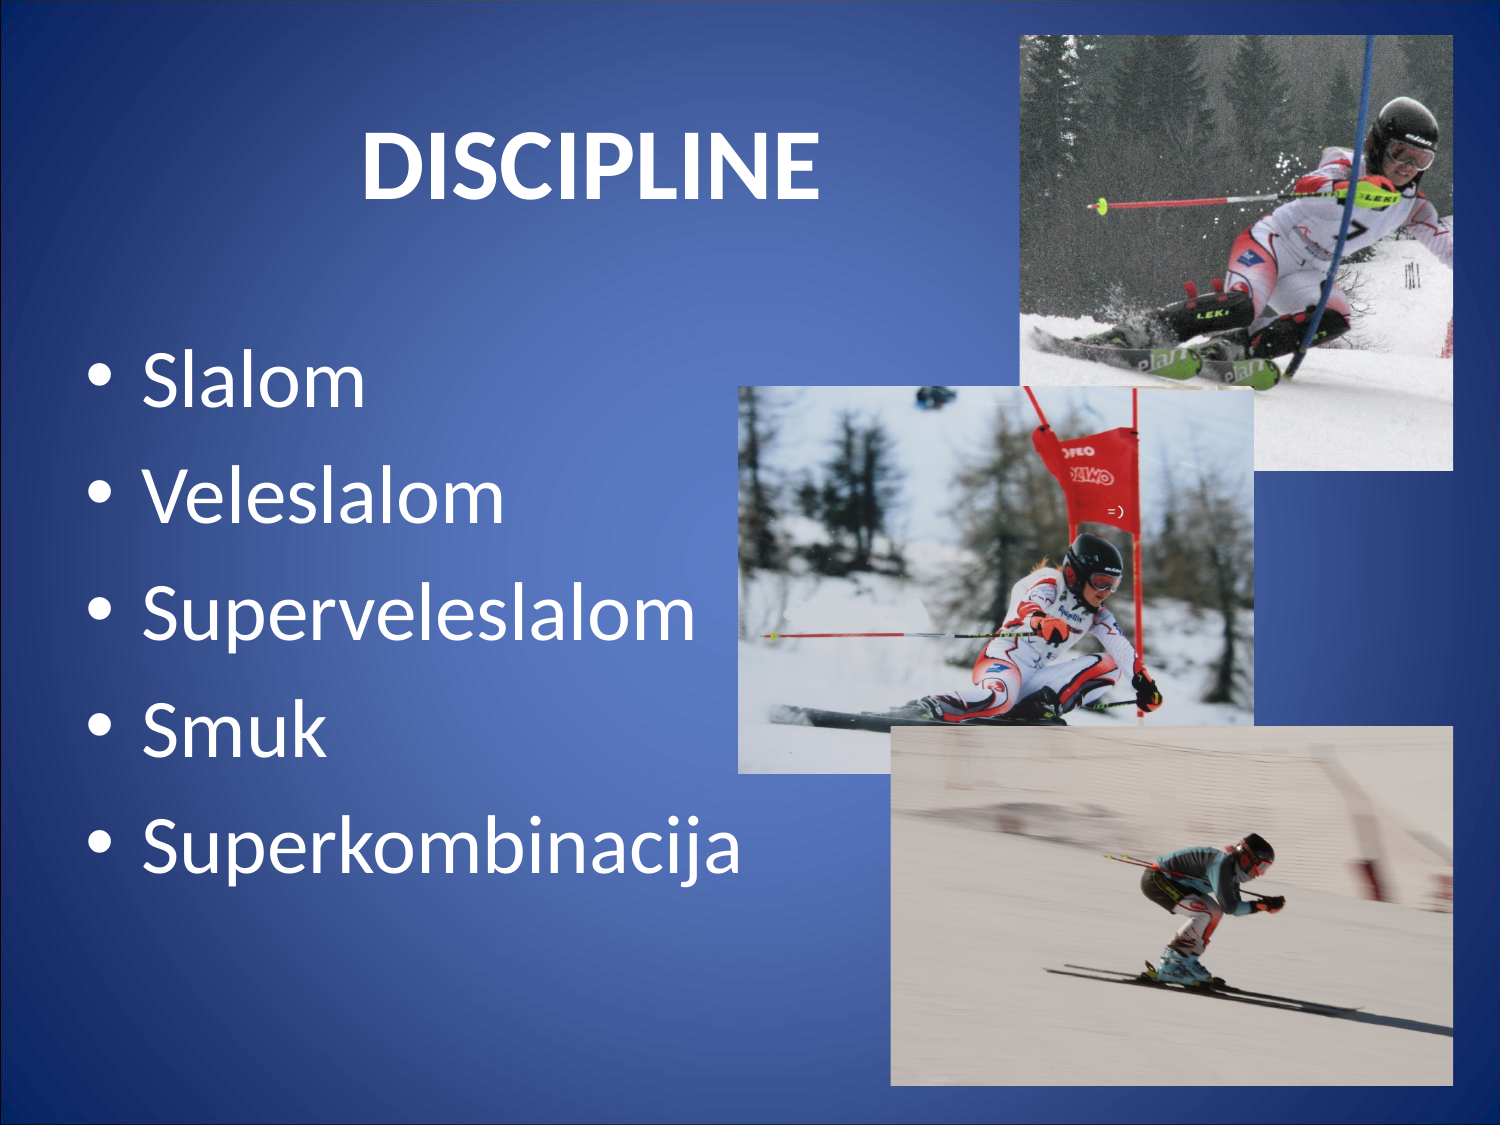

DISCIPLINE
# Slalom
Veleslalom
Superveleslalom
Smuk
Superkombinacija